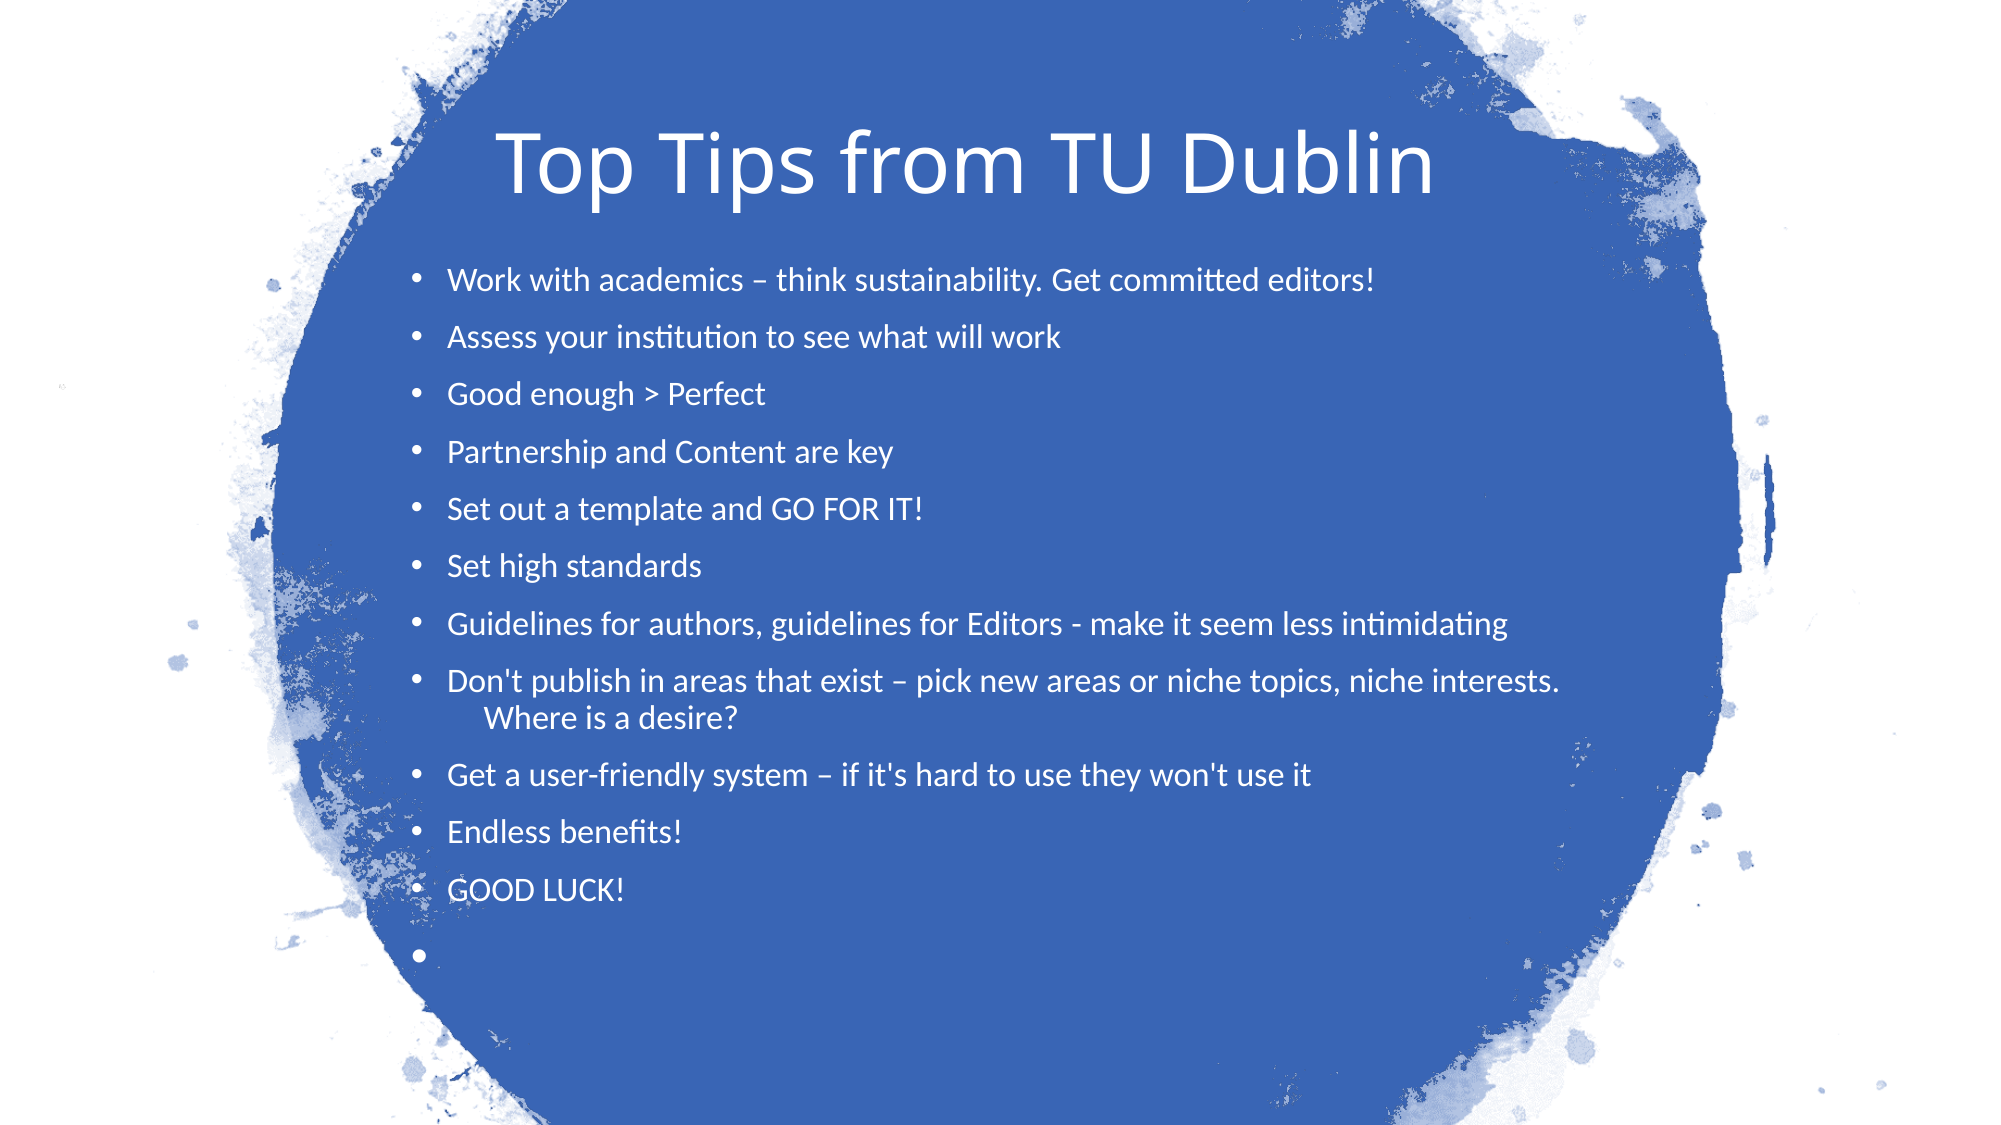

# Top Tips from TU Dublin
Work with academics – think sustainability. Get committed editors!
Assess your institution to see what will work
Good enough > Perfect
Partnership and Content are key
Set out a template and GO FOR IT!
Set high standards
Guidelines for authors, guidelines for Editors - make it seem less intimidating
Don't publish in areas that exist – pick new areas or niche topics, niche interests. Where is a desire?
Get a user-friendly system – if it's hard to use they won't use it
Endless benefits!
GOOD LUCK!